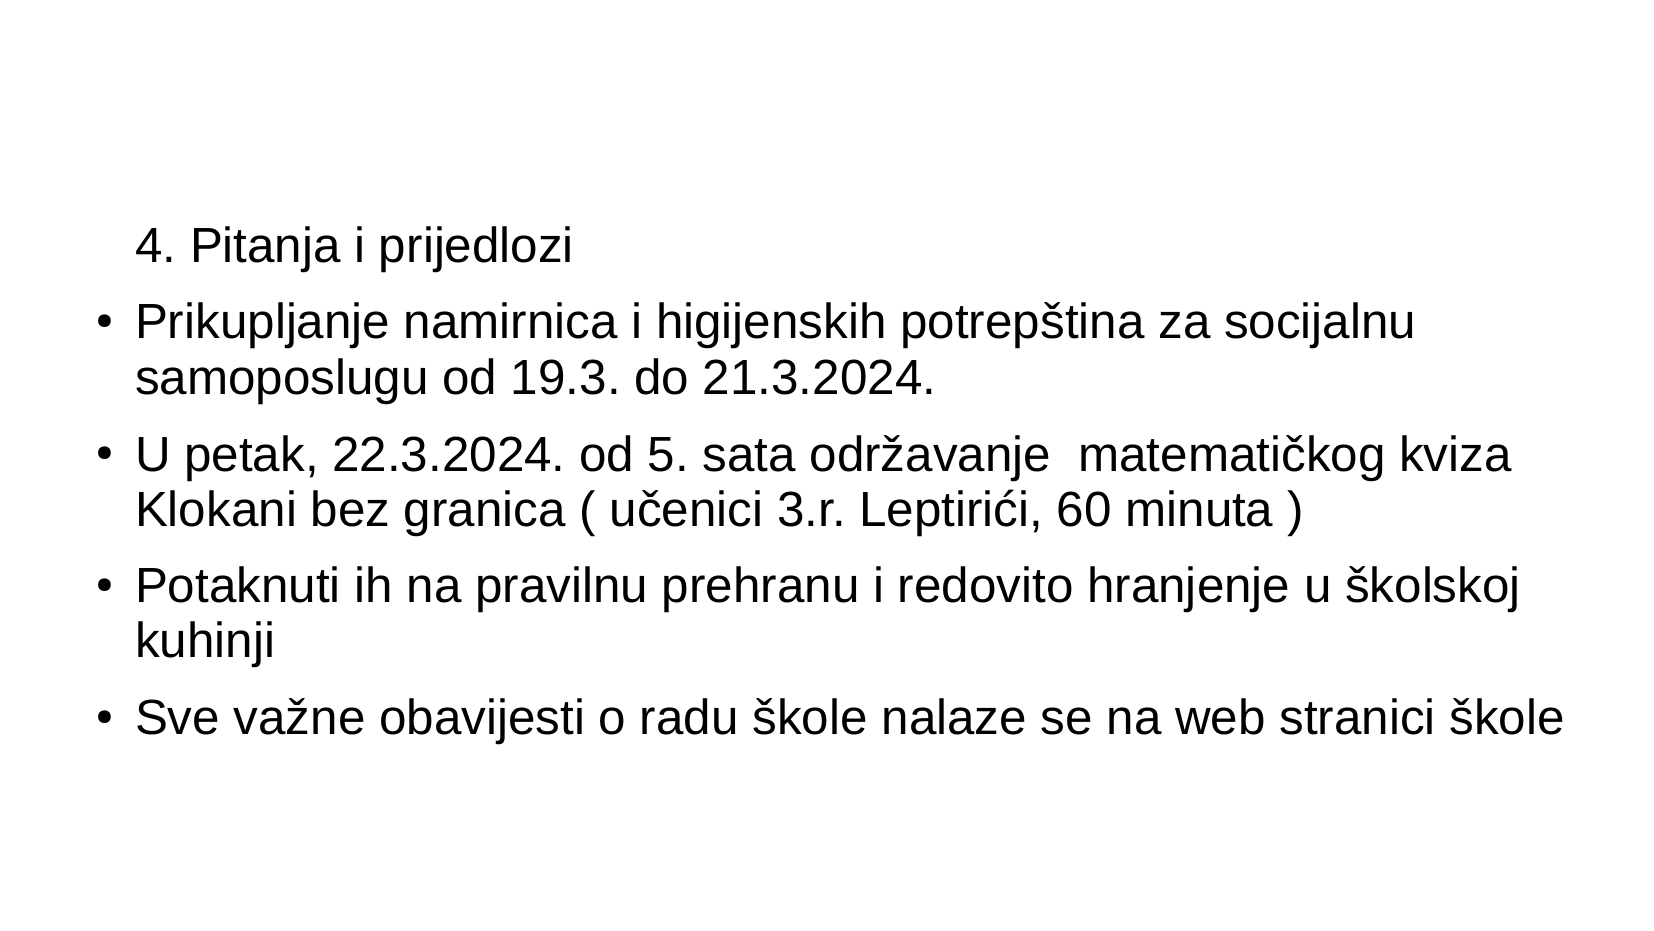

#
4. Pitanja i prijedlozi
Prikupljanje namirnica i higijenskih potrepština za socijalnu samoposlugu od 19.3. do 21.3.2024.
U petak, 22.3.2024. od 5. sata održavanje matematičkog kviza Klokani bez granica ( učenici 3.r. Leptirići, 60 minuta )
Potaknuti ih na pravilnu prehranu i redovito hranjenje u školskoj kuhinji
Sve važne obavijesti o radu škole nalaze se na web stranici škole